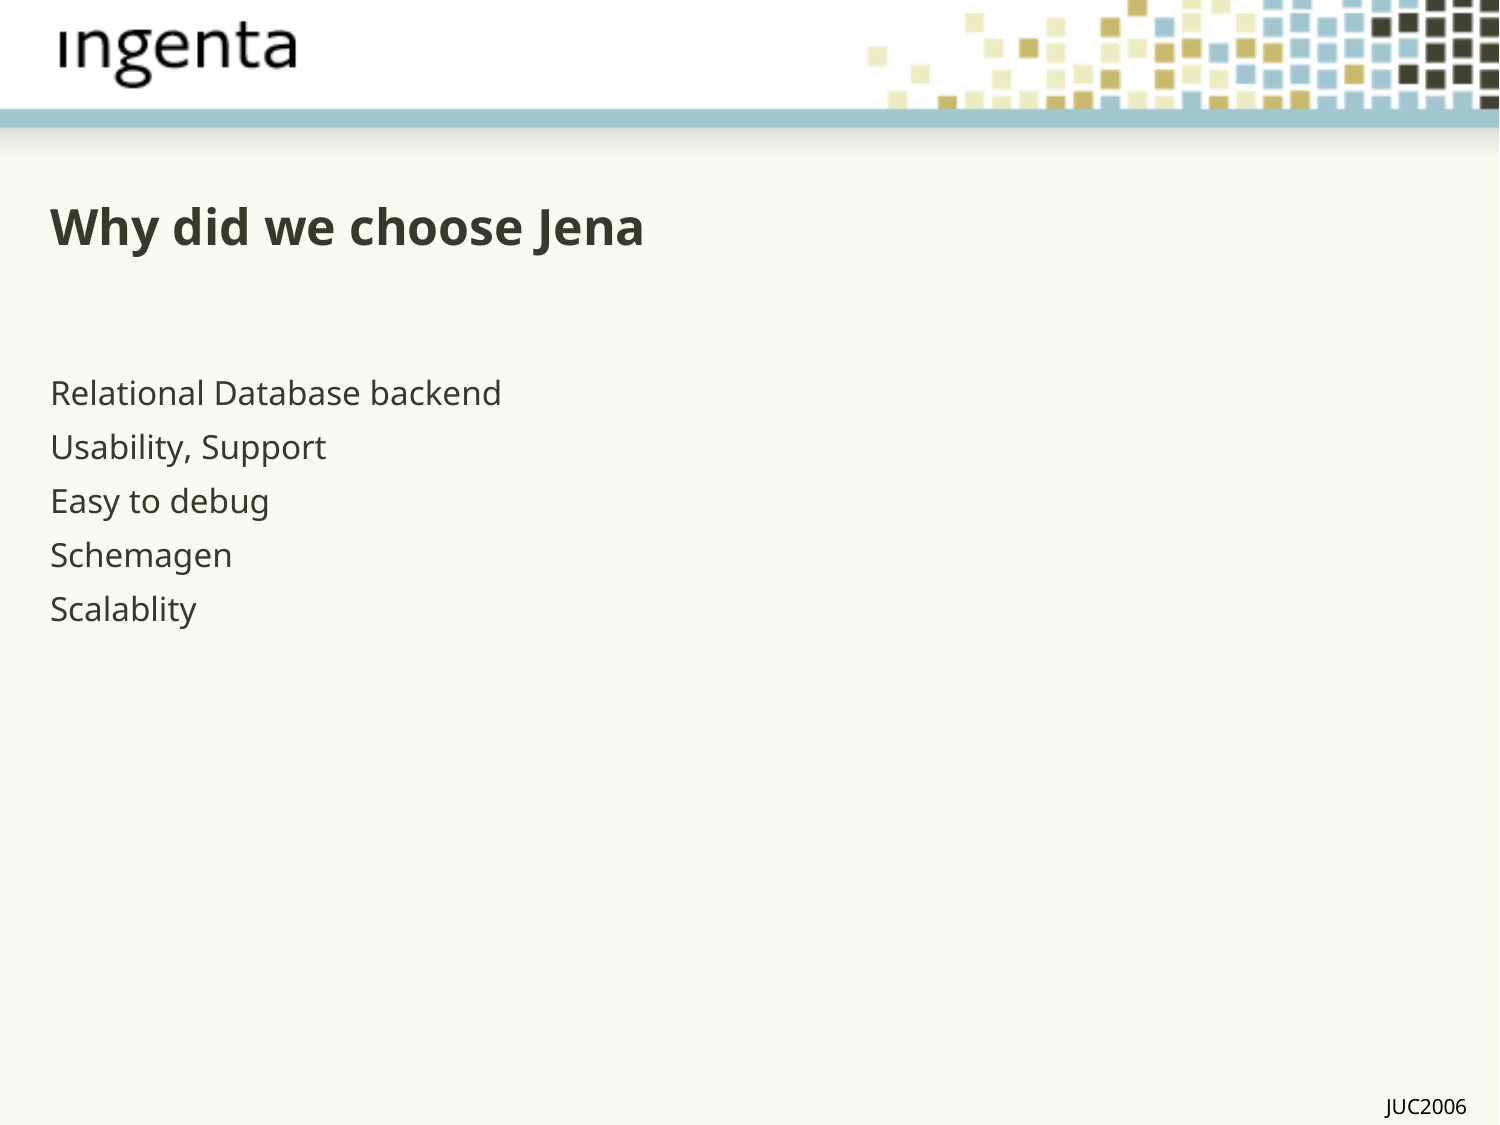

# Why did we choose Jena
Relational Database backend
Usability, Support
Easy to debug
Schemagen
Scalablity